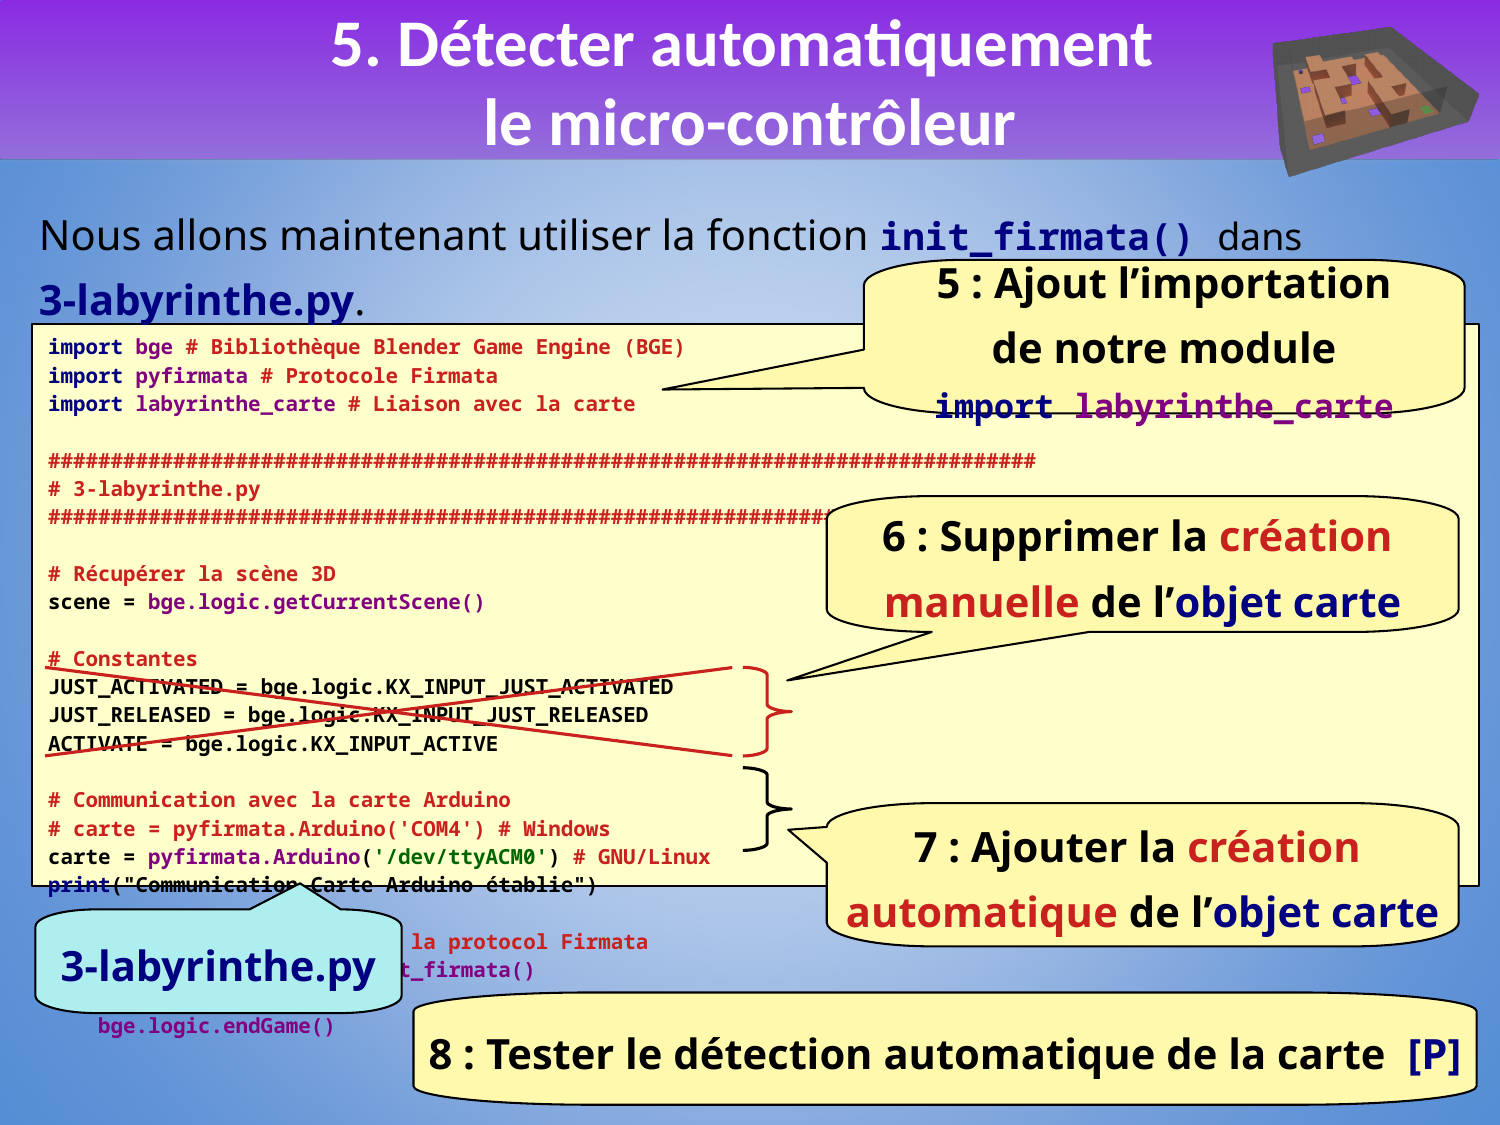

5. Détecter automatiquement
le micro-contrôleur
Nous allons maintenant utiliser la fonction init_firmata() dans
3-labyrinthe.py.
5 : Ajout l’importation
de notre module
import labyrinthe_carte
import bge # Bibliothèque Blender Game Engine (BGE)
import pyfirmata # Protocole Firmata
import labyrinthe_carte # Liaison avec la carte
###############################################################################
# 3-labyrinthe.py
###############################################################################
# Récupérer la scène 3D
scene = bge.logic.getCurrentScene()
# Constantes
JUST_ACTIVATED = bge.logic.KX_INPUT_JUST_ACTIVATED
JUST_RELEASED = bge.logic.KX_INPUT_JUST_RELEASED
ACTIVATE = bge.logic.KX_INPUT_ACTIVE
# Communication avec la carte Arduino
# carte = pyfirmata.Arduino('COM4') # Windows
carte = pyfirmata.Arduino('/dev/ttyACM0') # GNU/Linux
print("Communication Carte Arduino établie")
# Détection de la carte avec la protocol Firmata
carte = labyrinthe_carte.init_firmata()
if carte is None:
 bge.logic.endGame()
6 : Supprimer la création
manuelle de l’objet carte
7 : Ajouter la création
automatique de l’objet carte
3-labyrinthe.py
8 : Tester le détection automatique de la carte [P]